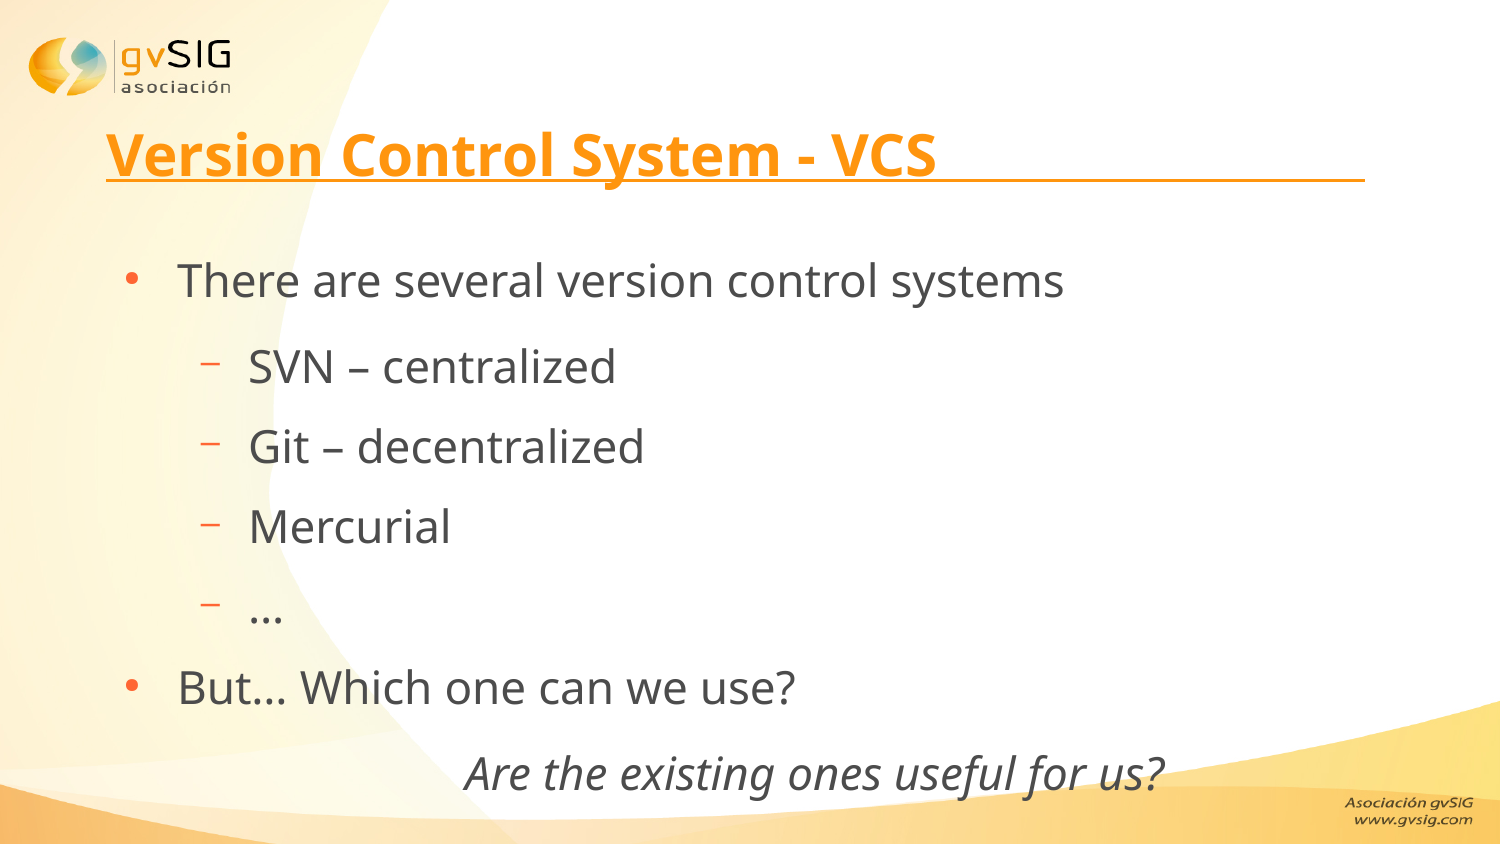

# Version Control System - VCS
There are several version control systems
SVN – centralized
Git – decentralized
Mercurial
…
But… Which one can we use?
Are the existing ones useful for us?